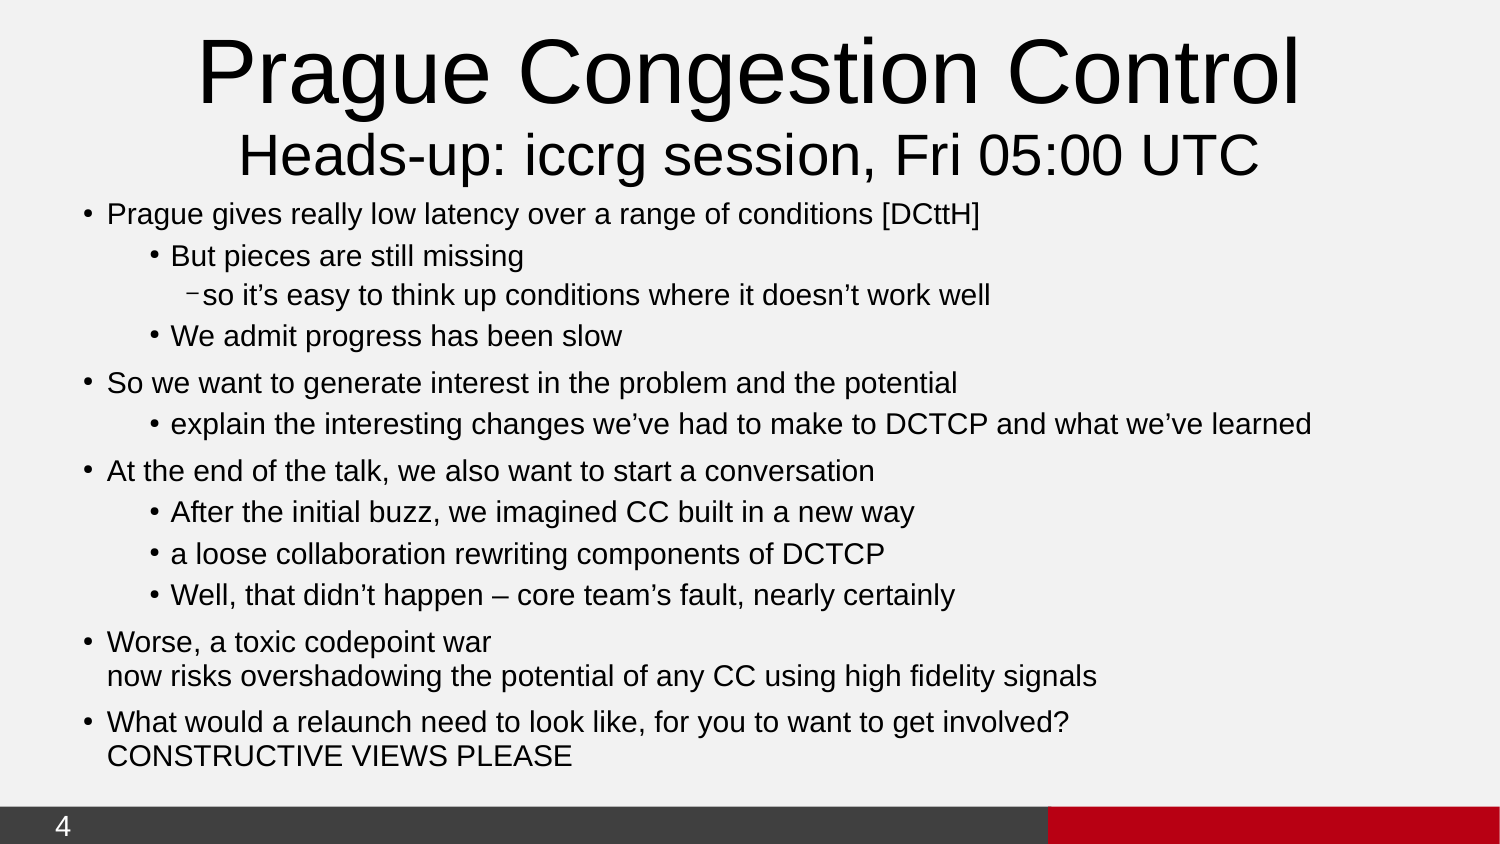

# Prague Congestion Control Heads-up: iccrg session, Fri 05:00 UTC
Prague gives really low latency over a range of conditions [DCttH]
But pieces are still missing
so it’s easy to think up conditions where it doesn’t work well
We admit progress has been slow
So we want to generate interest in the problem and the potential
explain the interesting changes we’ve had to make to DCTCP and what we’ve learned
At the end of the talk, we also want to start a conversation
After the initial buzz, we imagined CC built in a new way
a loose collaboration rewriting components of DCTCP
Well, that didn’t happen – core team’s fault, nearly certainly
Worse, a toxic codepoint war
now risks overshadowing the potential of any CC using high fidelity signals
What would a relaunch need to look like, for you to want to get involved?
CONSTRUCTIVE VIEWS PLEASE
4